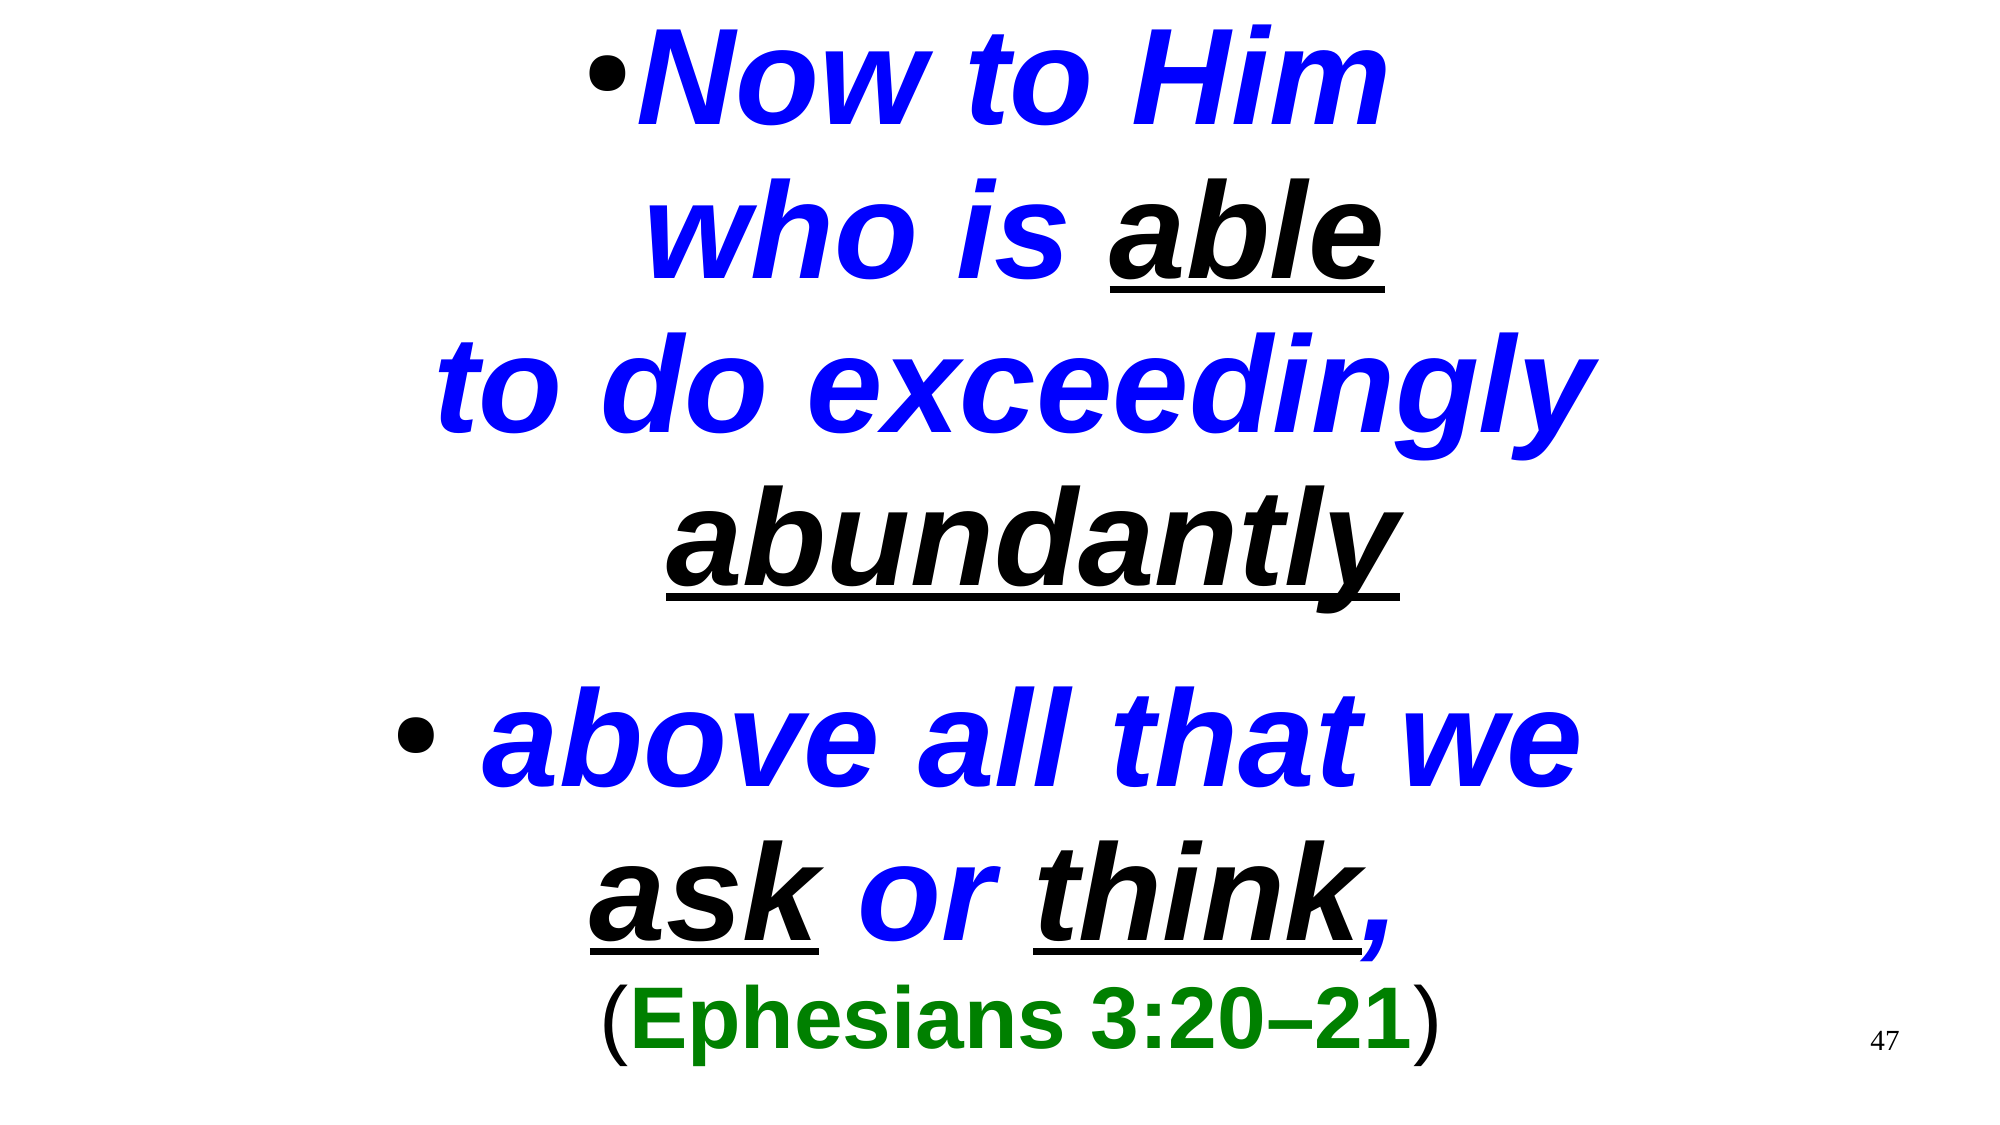

# Now to Him who is able to do exceedingly abundantly
 above all that we
ask or think,
(Ephesians 3:20–21)
47